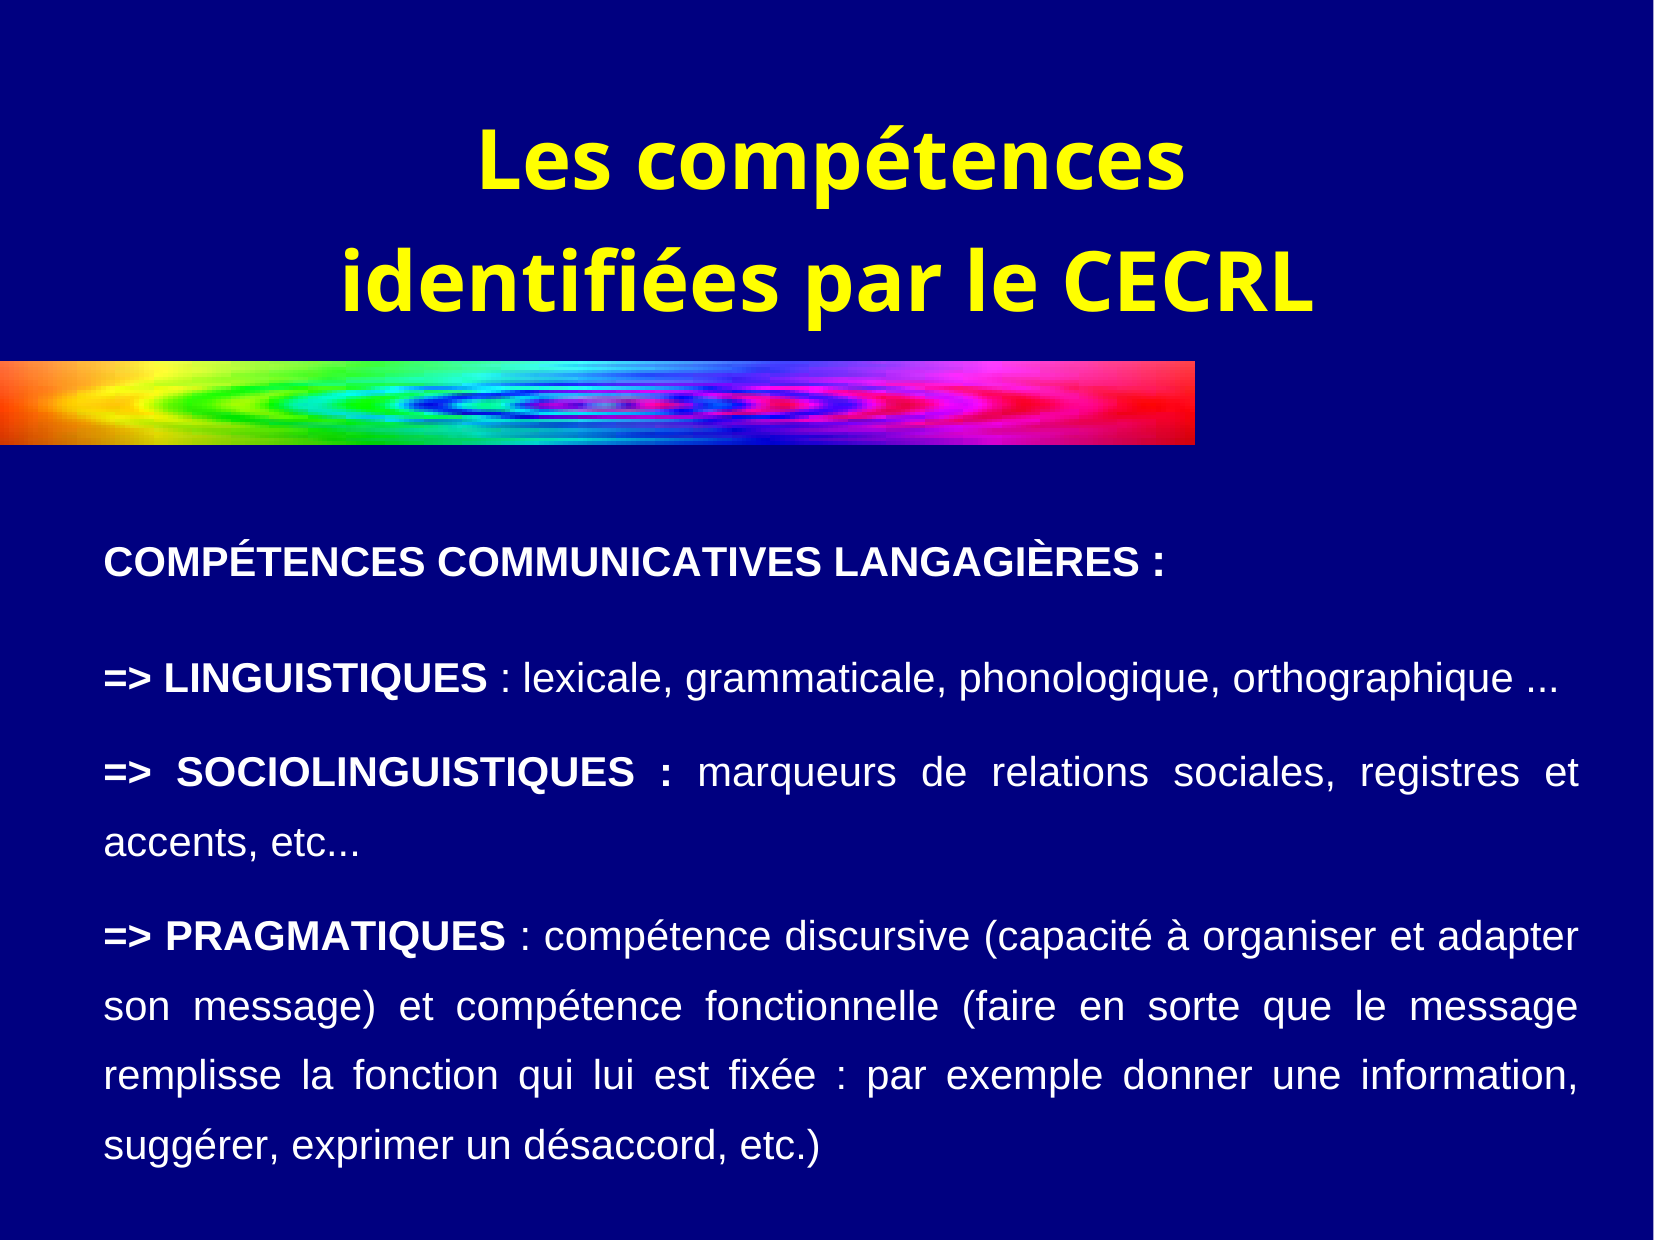

# Les compétences identifiées par le CECRL
COMPÉTENCES COMMUNICATIVES LANGAGIÈRES :
=> LINGUISTIQUES : lexicale, grammaticale, phonologique, orthographique ...
=> SOCIOLINGUISTIQUES : marqueurs de relations sociales, registres et accents, etc...
=> PRAGMATIQUES : compétence discursive (capacité à organiser et adapter son message) et compétence fonctionnelle (faire en sorte que le message remplisse la fonction qui lui est fixée : par exemple donner une information, suggérer, exprimer un désaccord, etc.)